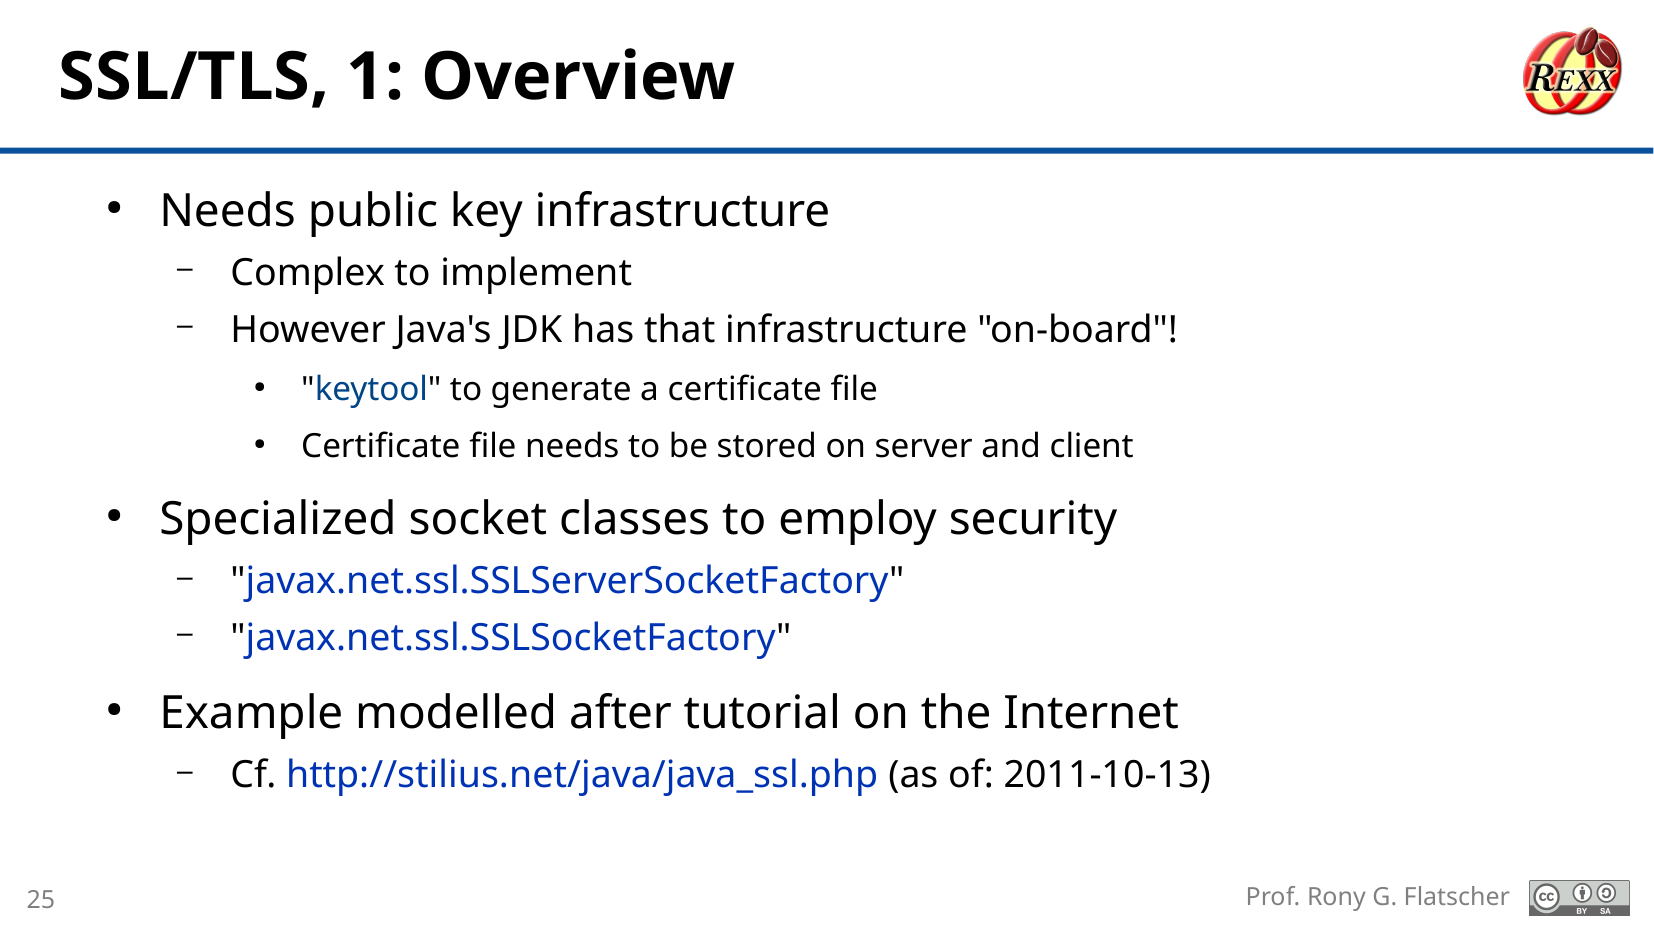

# SSL/TLS, 1: Overview
Needs public key infrastructure
Complex to implement
However Java's JDK has that infrastructure "on-board"!
"keytool" to generate a certificate file
Certificate file needs to be stored on server and client
Specialized socket classes to employ security
"javax.net.ssl.SSLServerSocketFactory"
"javax.net.ssl.SSLSocketFactory"
Example modelled after tutorial on the Internet
Cf. http://stilius.net/java/java_ssl.php (as of: 2011-10-13)